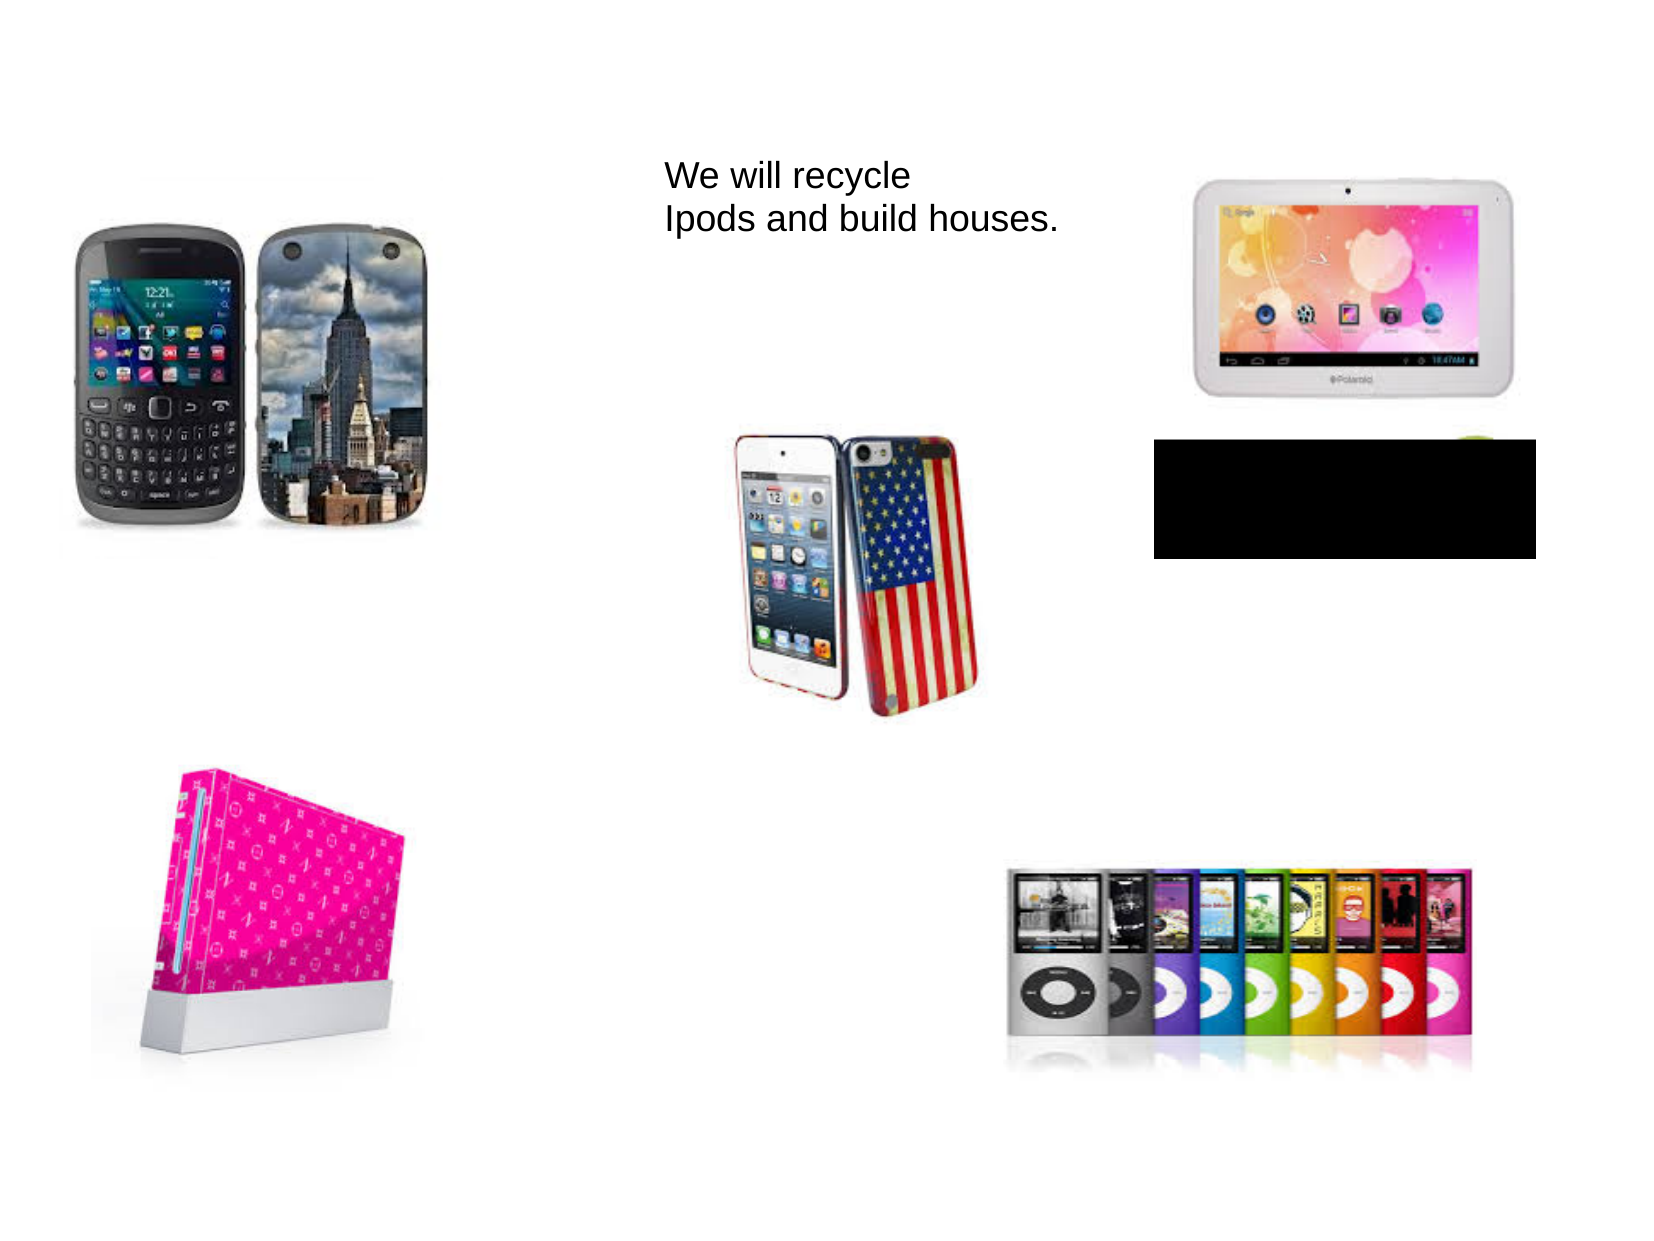

We will recycle
Ipods and build houses.